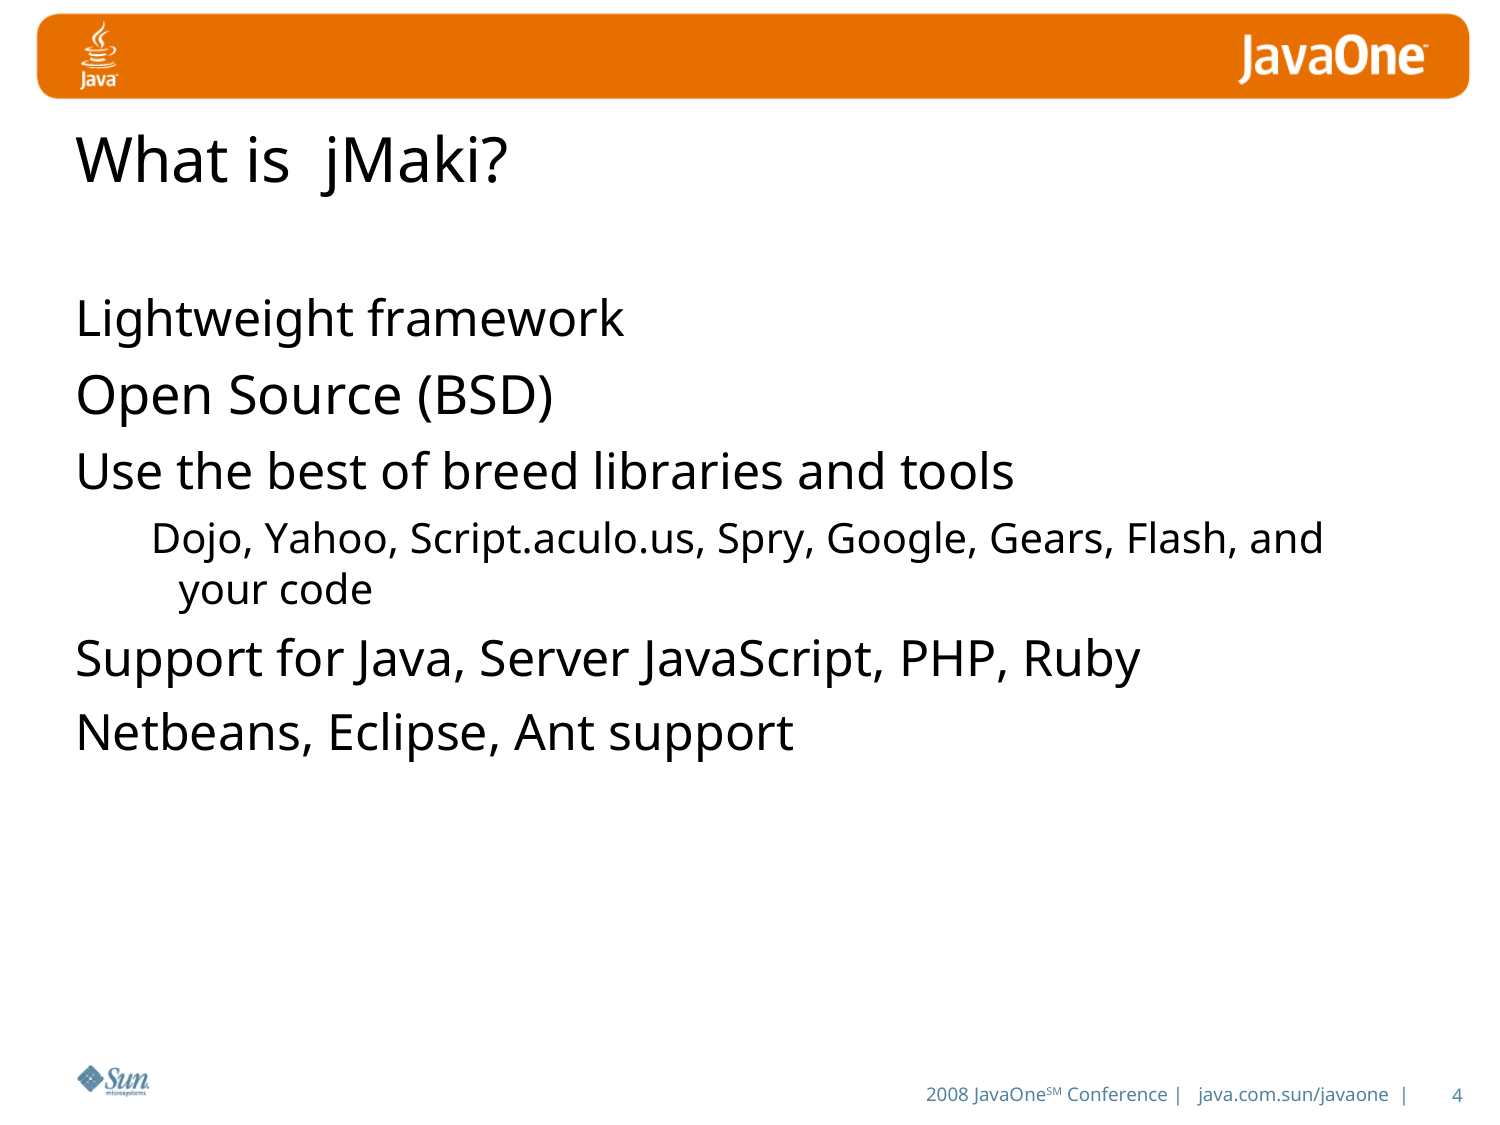

# What is jMaki?
Lightweight framework
Open Source (BSD)
Use the best of breed libraries and tools
 Dojo, Yahoo, Script.aculo.us, Spry, Google, Gears, Flash, and your code
Support for Java, Server JavaScript, PHP, Ruby
Netbeans, Eclipse, Ant support